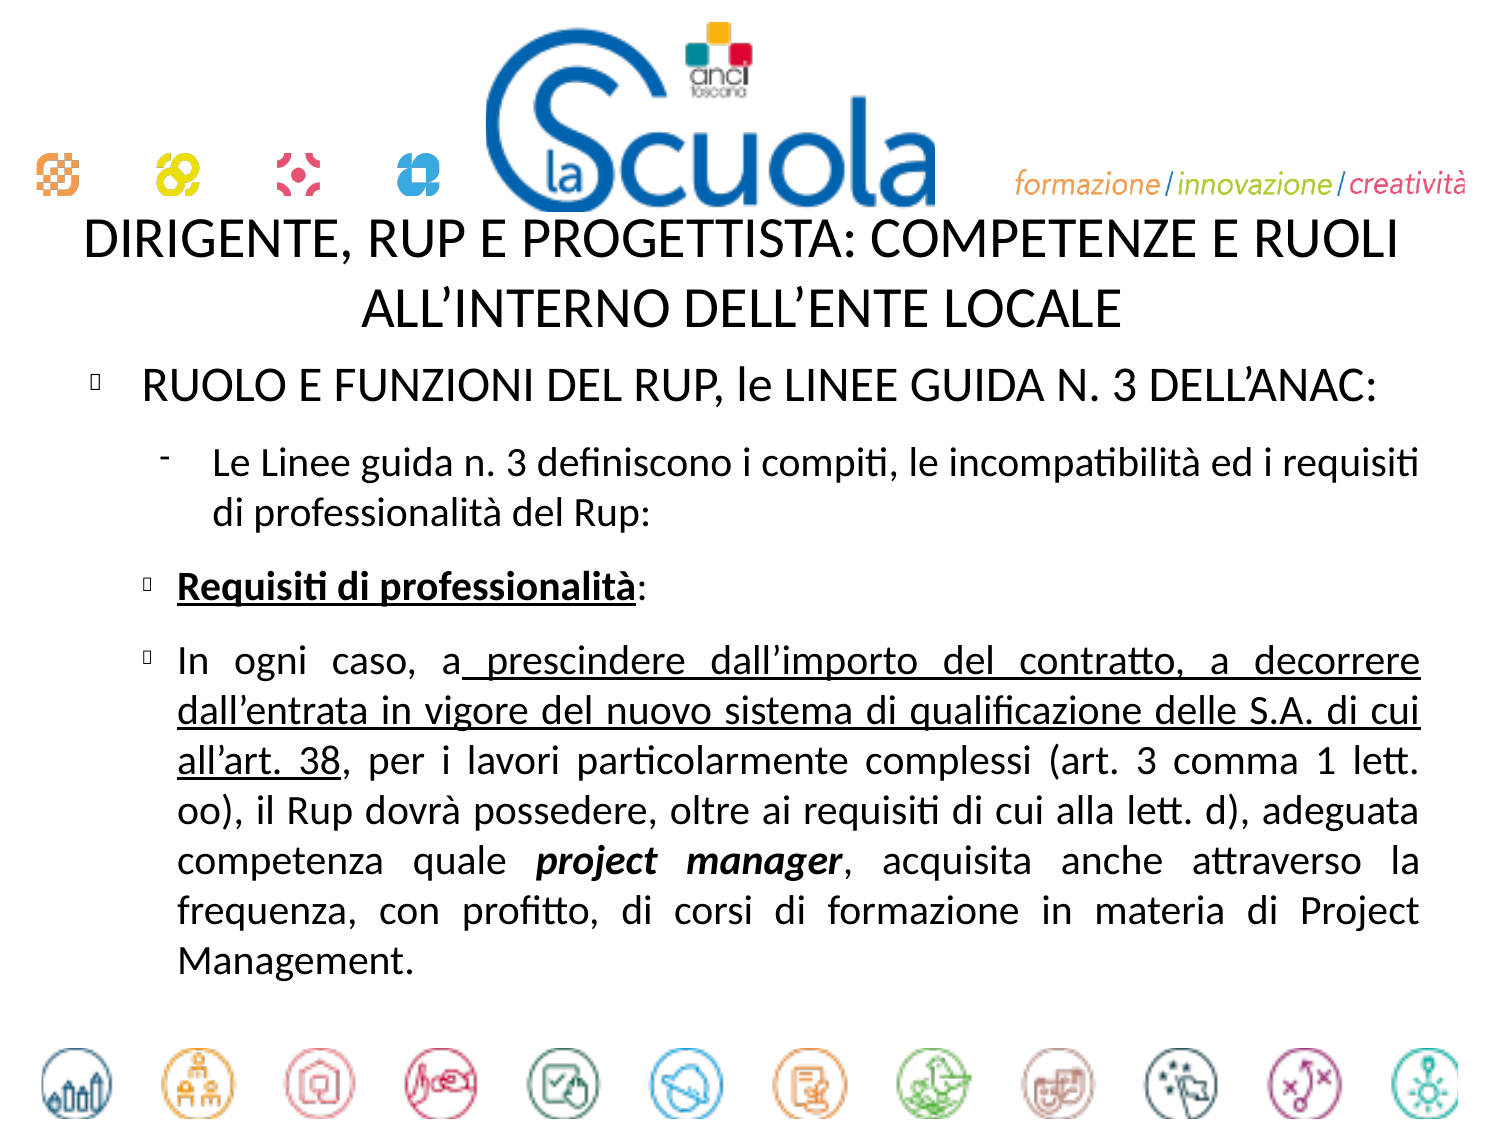

DIRIGENTE, RUP E PROGETTISTA: COMPETENZE E RUOLI ALL’INTERNO DELL’ENTE LOCALE
RUOLO E FUNZIONI DEL RUP, le LINEE GUIDA N. 3 DELL’ANAC:
Le Linee guida n. 3 definiscono i compiti, le incompatibilità ed i requisiti di professionalità del Rup:
Requisiti di professionalità:
In ogni caso, a prescindere dall’importo del contratto, a decorrere dall’entrata in vigore del nuovo sistema di qualificazione delle S.A. di cui all’art. 38, per i lavori particolarmente complessi (art. 3 comma 1 lett. oo), il Rup dovrà possedere, oltre ai requisiti di cui alla lett. d), adeguata competenza quale project manager, acquisita anche attraverso la frequenza, con profitto, di corsi di formazione in materia di Project Management.